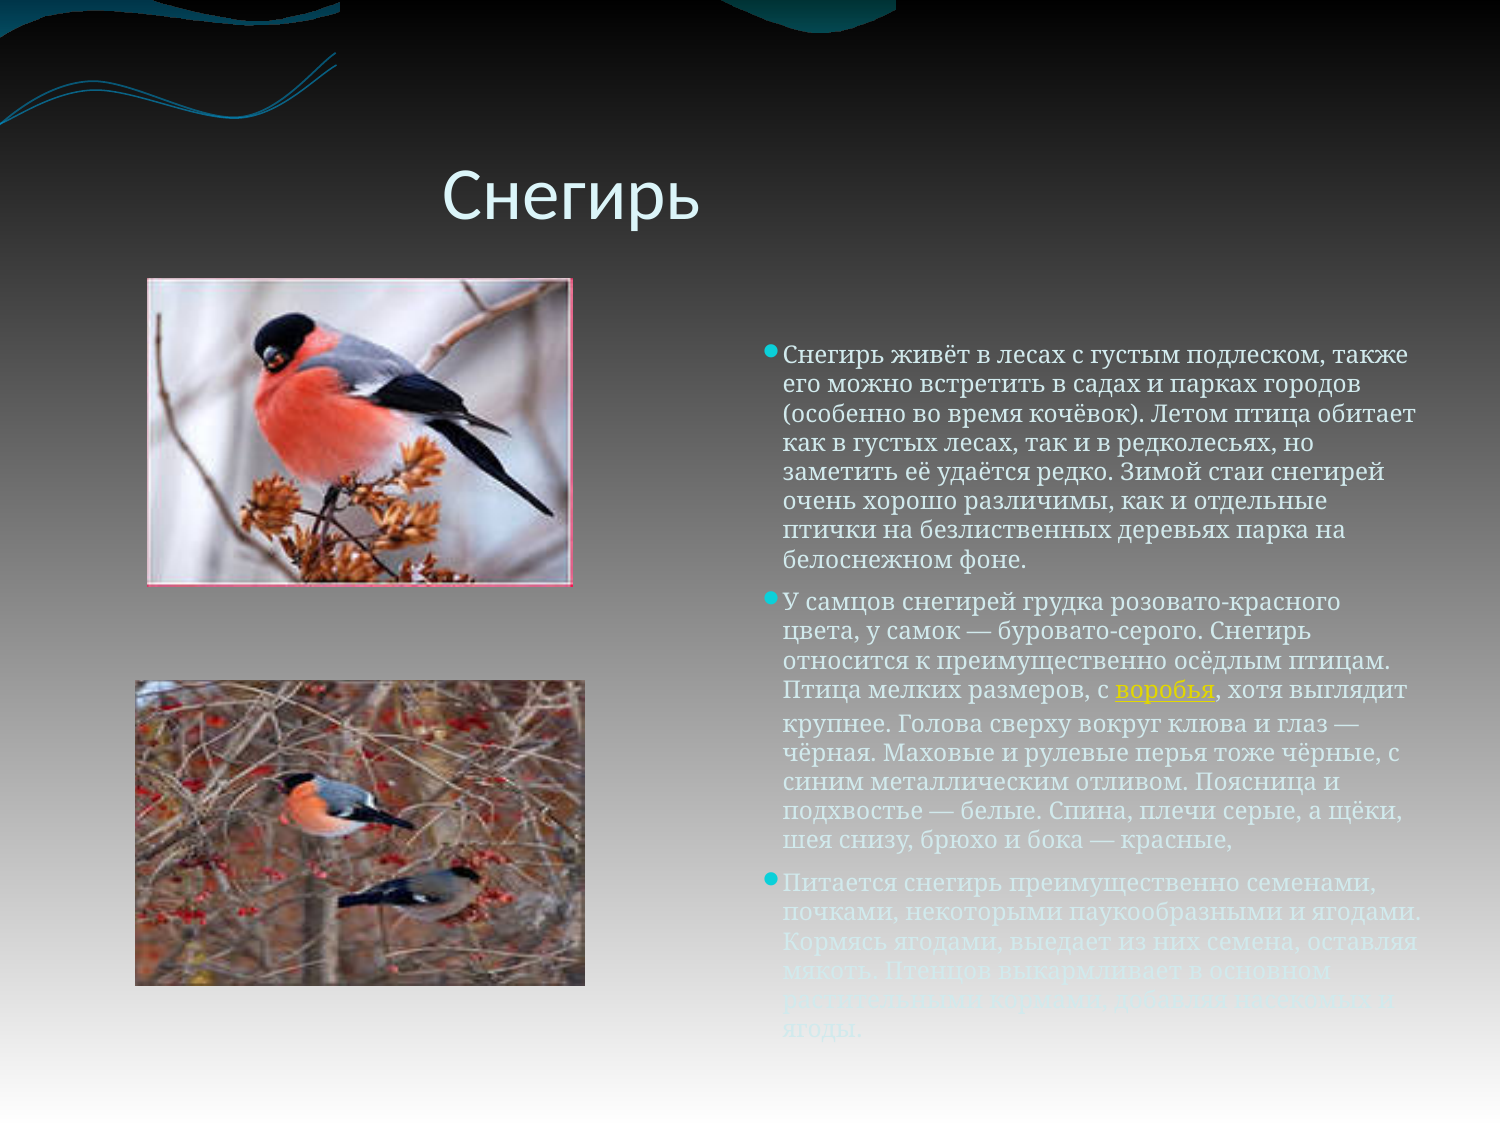

# Снегирь
Снегирь живёт в лесах с густым подлеском, также его можно встретить в садах и парках городов (особенно во время кочёвок). Летом птица обитает как в густых лесах, так и в редколесьях, но заметить её удаётся редко. Зимой стаи снегирей очень хорошо различимы, как и отдельные птички на безлиственных деревьях парка на белоснежном фоне.
У самцов снегирей грудка розовато-красного цвета, у самок — буровато-серого. Снегирь относится к преимущественно осёдлым птицам. Птица мелких размеров, с воробья, хотя выглядит крупнее. Голова сверху вокруг клюва и глаз — чёрная. Маховые и рулевые перья тоже чёрные, с синим металлическим отливом. Поясница и подхвостье — белые. Спина, плечи серые, а щёки, шея снизу, брюхо и бока — красные,
Питается снегирь преимущественно семенами, почками, некоторыми паукообразными и ягодами. Кормясь ягодами, выедает из них семена, оставляя мякоть. Птенцов выкармливает в основном растительными кормами, добавляя насекомых и ягоды.